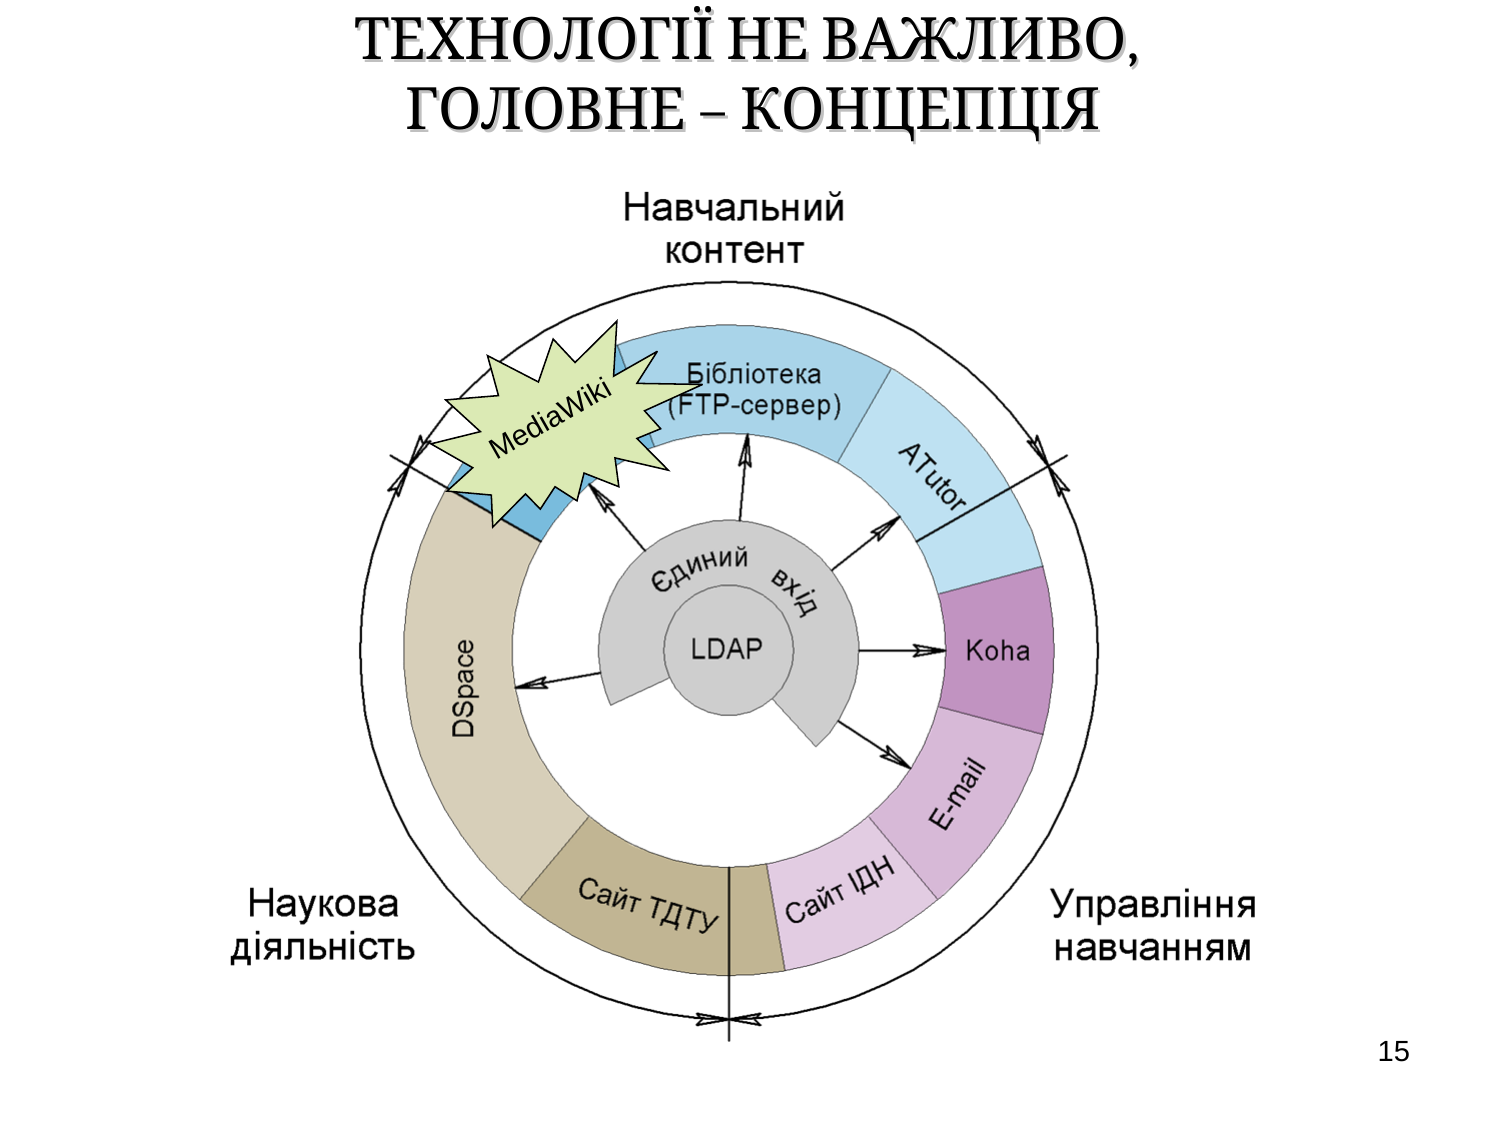

# ТЕХНОЛОГІЇ НЕ ВАЖЛИВО, ГОЛОВНЕ – КОНЦЕПЦІЯ
MediaWiki
15